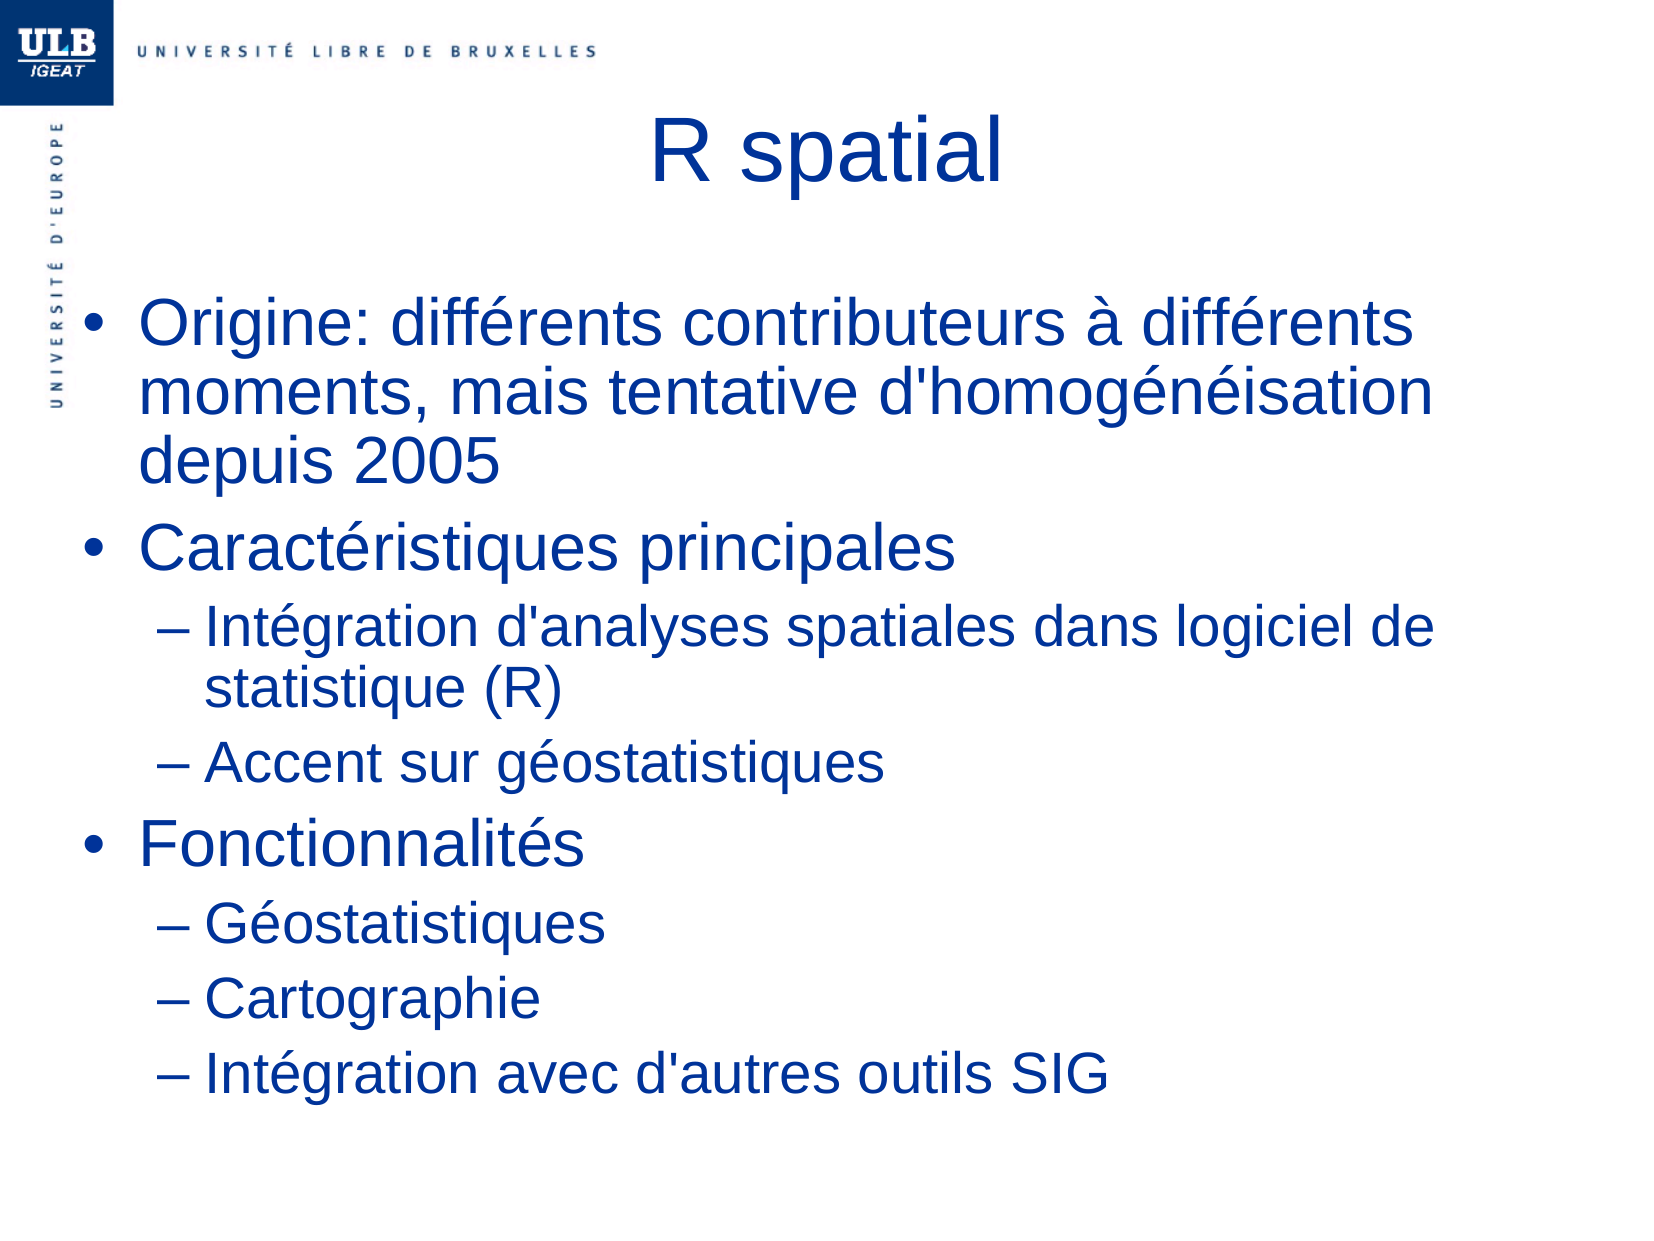

# R spatial
Origine: différents contributeurs à différents moments, mais tentative d'homogénéisation depuis 2005
Caractéristiques principales
Intégration d'analyses spatiales dans logiciel de statistique (R)
Accent sur géostatistiques
Fonctionnalités
Géostatistiques
Cartographie
Intégration avec d'autres outils SIG